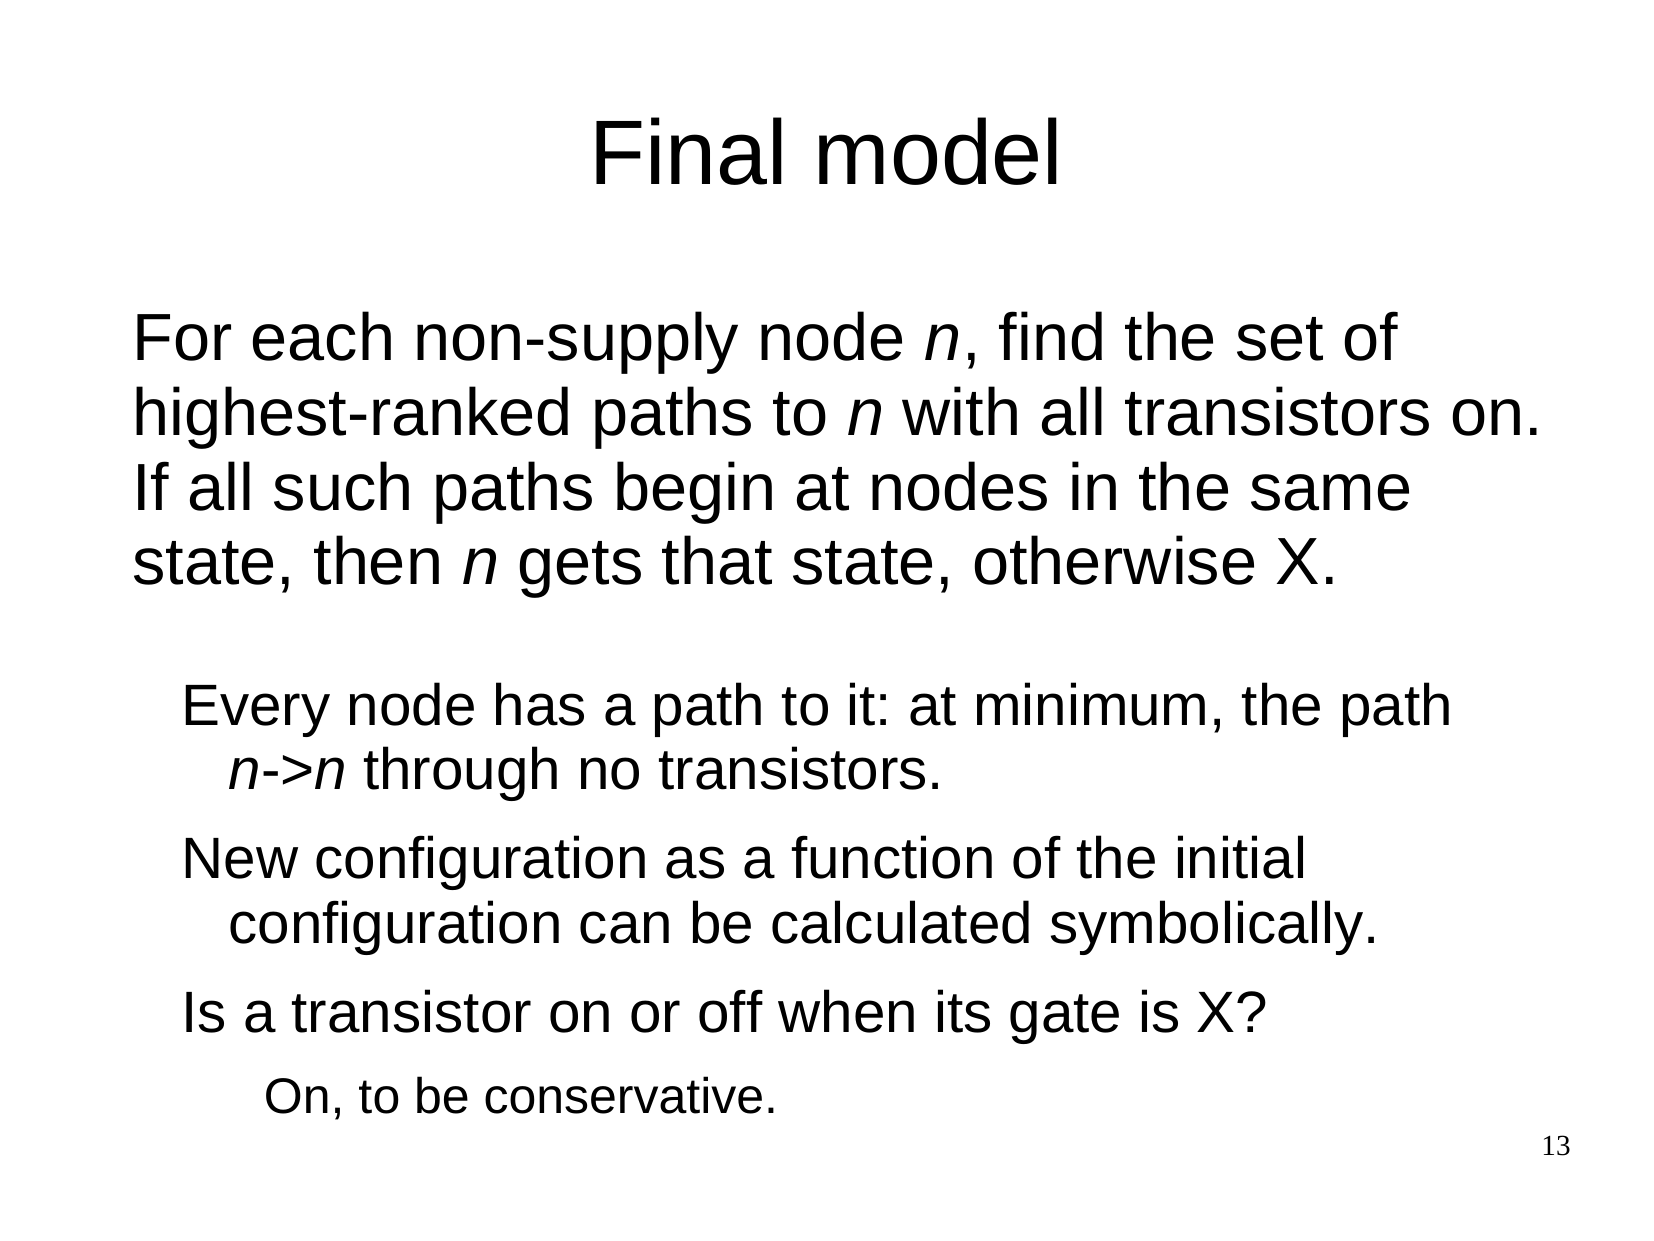

# Final model
For each non-supply node n, find the set of highest-ranked paths to n with all transistors on. If all such paths begin at nodes in the same state, then n gets that state, otherwise X.
Every node has a path to it: at minimum, the path
n->n through no transistors.
New configuration as a function of the initial configuration can be calculated symbolically.
Is a transistor on or off when its gate is X?
On, to be conservative.
13